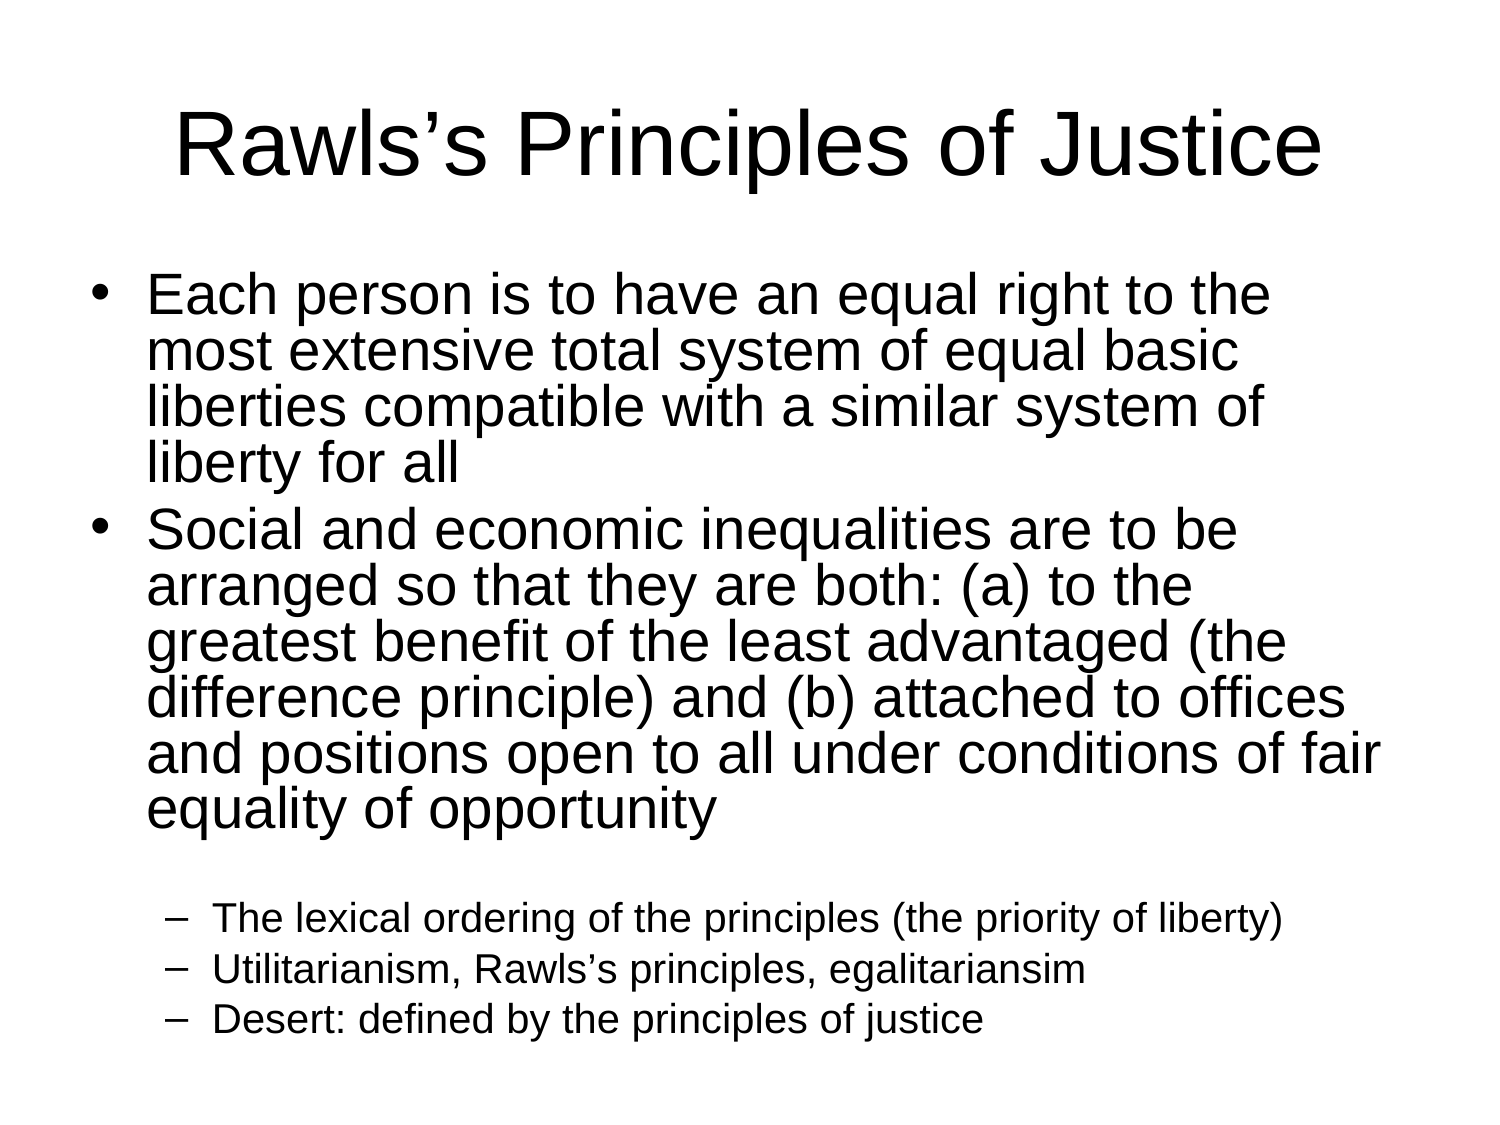

# Rawls’s Principles of Justice
Each person is to have an equal right to the most extensive total system of equal basic liberties compatible with a similar system of liberty for all
Social and economic inequalities are to be arranged so that they are both: (a) to the greatest benefit of the least advantaged (the difference principle) and (b) attached to offices and positions open to all under conditions of fair equality of opportunity
The lexical ordering of the principles (the priority of liberty)
Utilitarianism, Rawls’s principles, egalitariansim
Desert: defined by the principles of justice